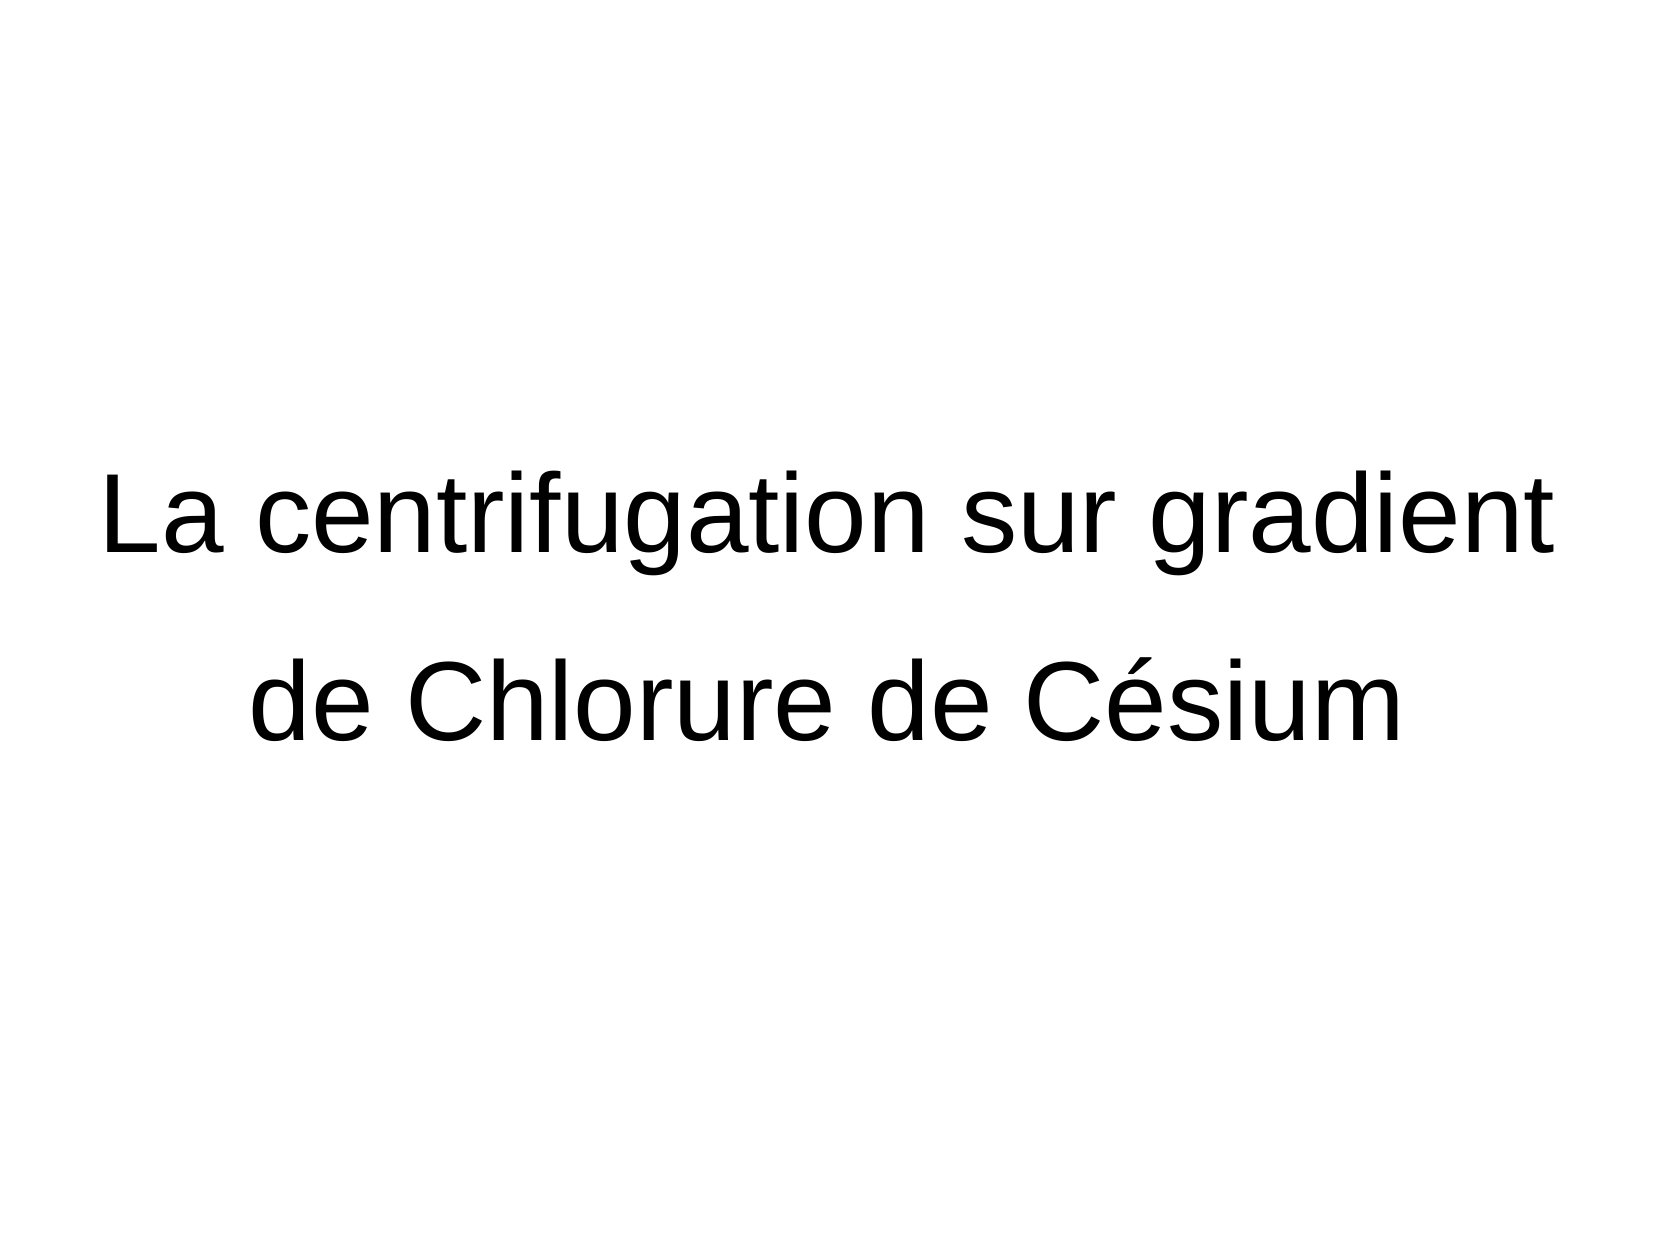

# La centrifugation sur gradient de Chlorure de Césium